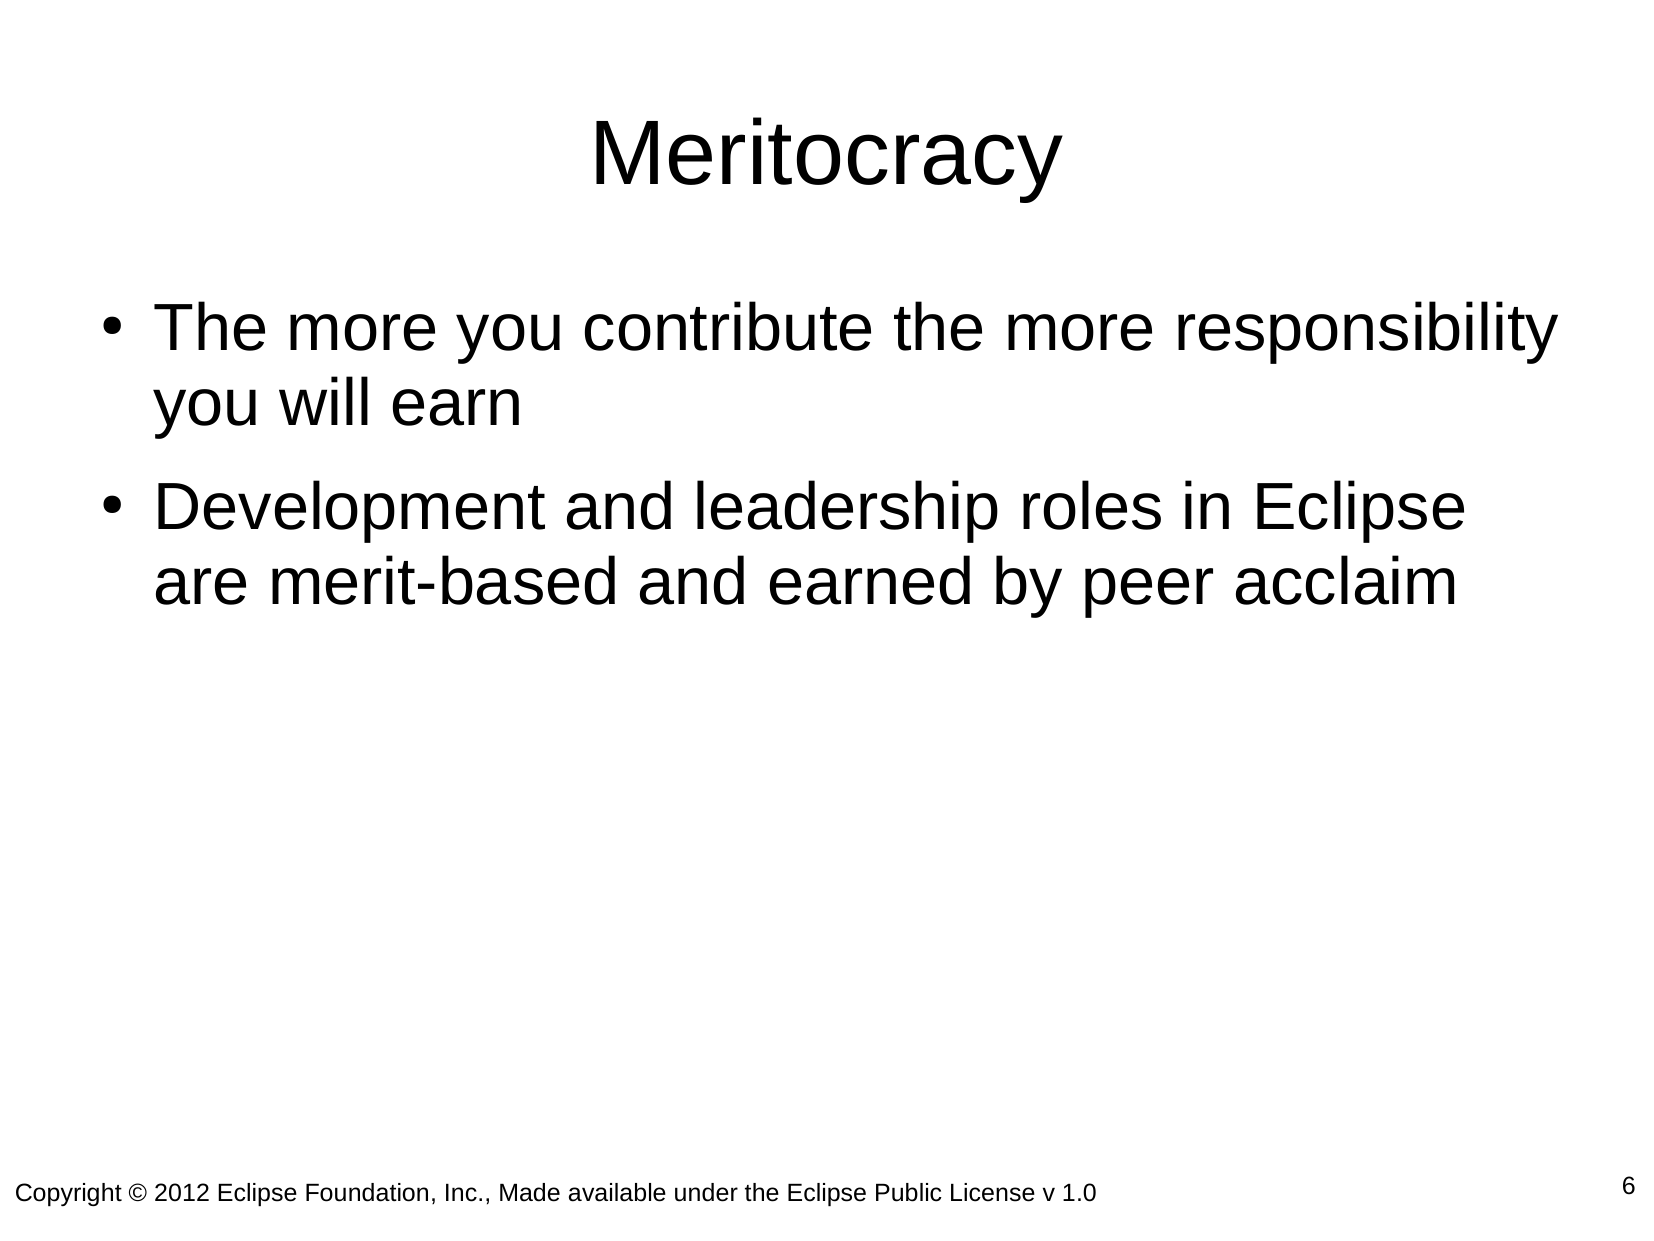

# Meritocracy
The more you contribute the more responsibility you will earn
Development and leadership roles in Eclipse are merit-based and earned by peer acclaim
6